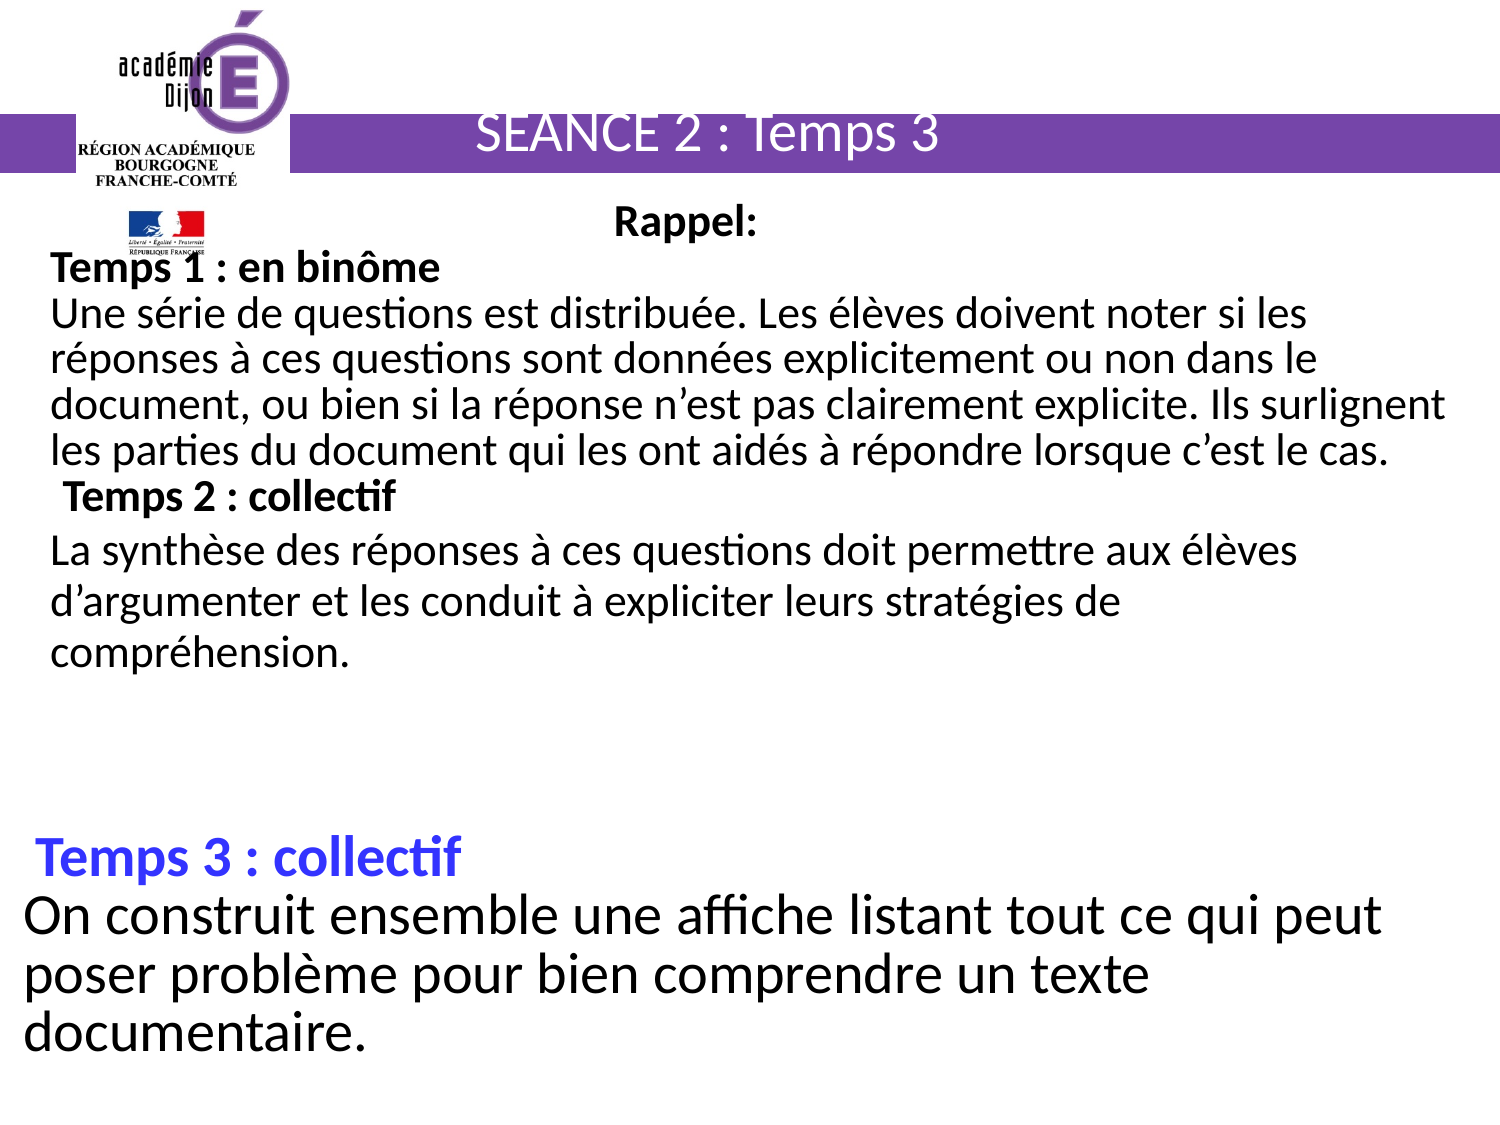

SEANCE 2 : Temps 3
 Rappel:
Temps 1 : en binôme
Une série de questions est distribuée. Les élèves doivent noter si les réponses à ces questions sont données explicitement ou non dans le document, ou bien si la réponse n’est pas clairement explicite. Ils surlignent les parties du document qui les ont aidés à répondre lorsque c’est le cas.
Temps 2 : collectif
La synthèse des réponses à ces questions doit permettre aux élèves d’argumenter et les conduit à expliciter leurs stratégies de compréhension.
Temps 3 : collectif
On construit ensemble une affiche listant tout ce qui peut poser problème pour bien comprendre un texte documentaire.